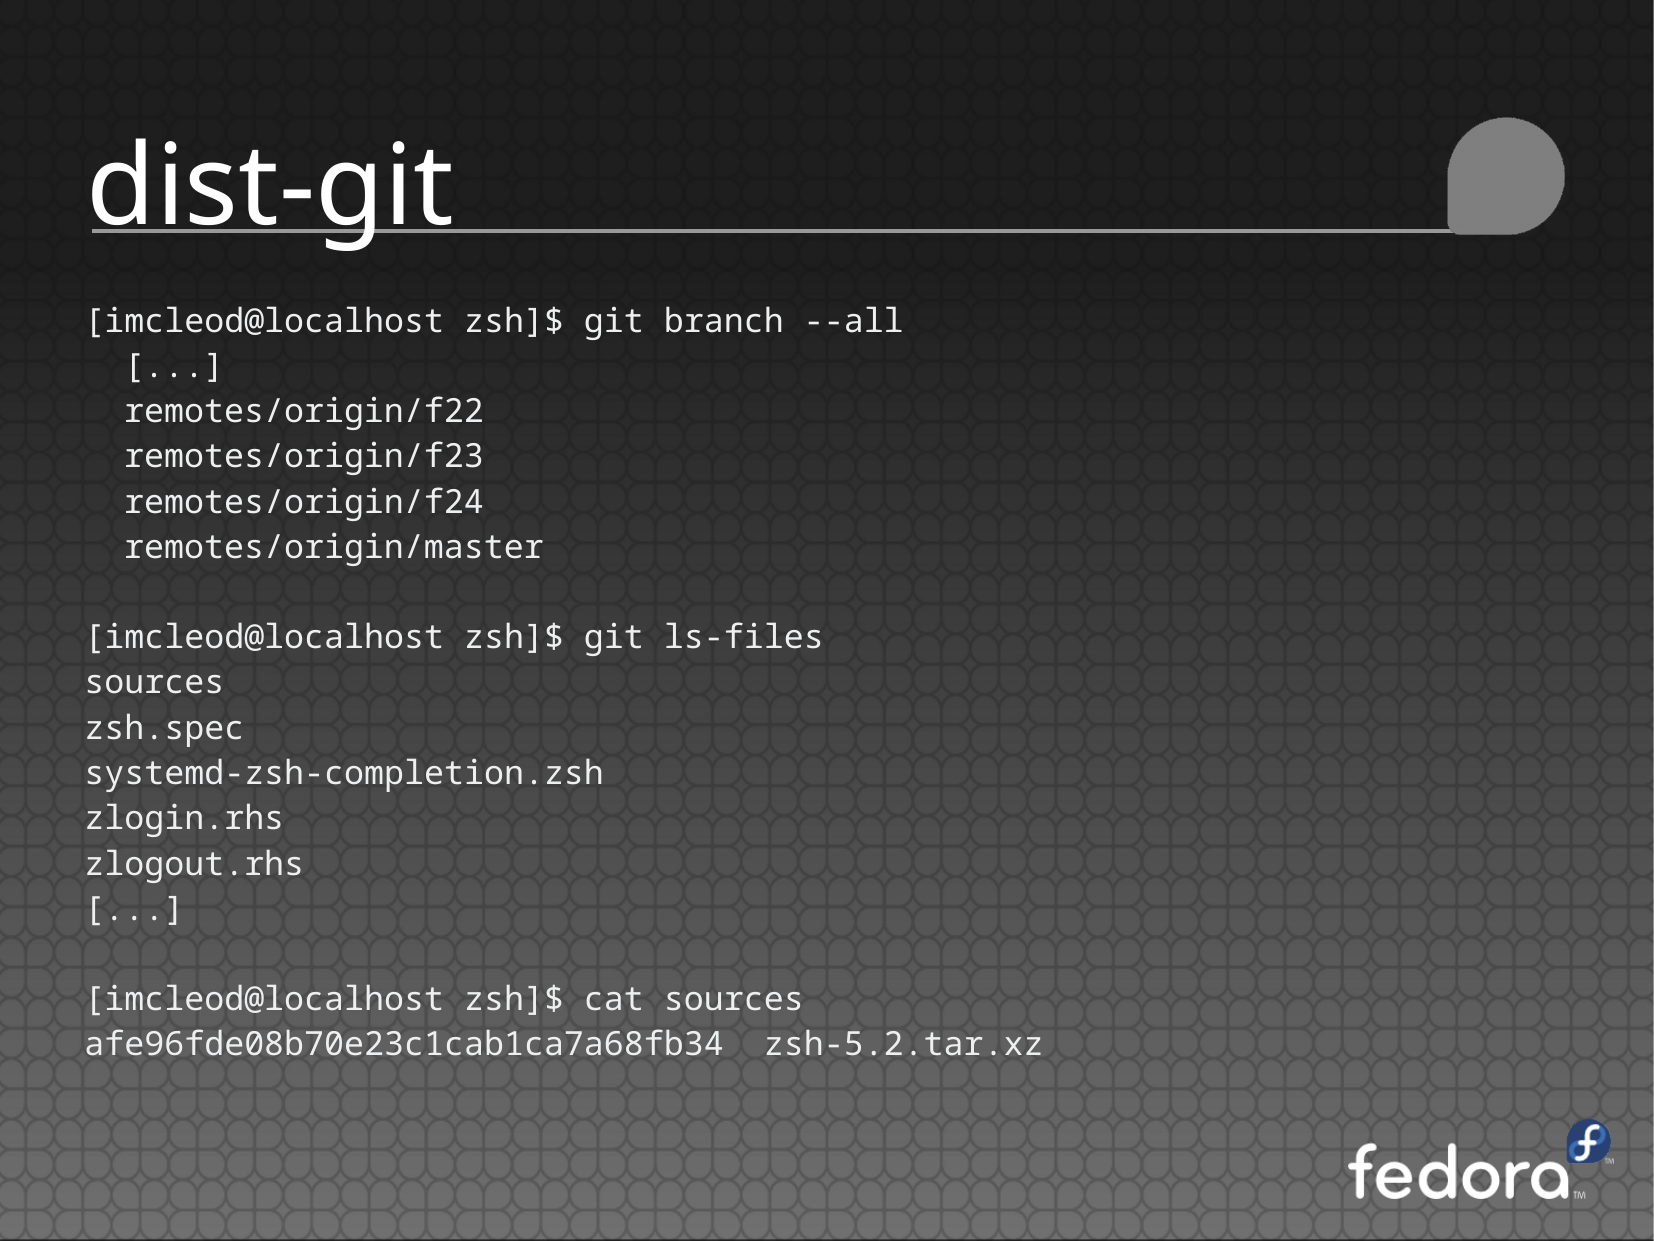

# dist-git
[imcleod@localhost zsh]$ git branch --all
 [...]
 remotes/origin/f22
 remotes/origin/f23
 remotes/origin/f24
 remotes/origin/master
[imcleod@localhost zsh]$ git ls-files
sources
zsh.spec
systemd-zsh-completion.zsh
zlogin.rhs
zlogout.rhs
[...]
[imcleod@localhost zsh]$ cat sources
afe96fde08b70e23c1cab1ca7a68fb34 zsh-5.2.tar.xz